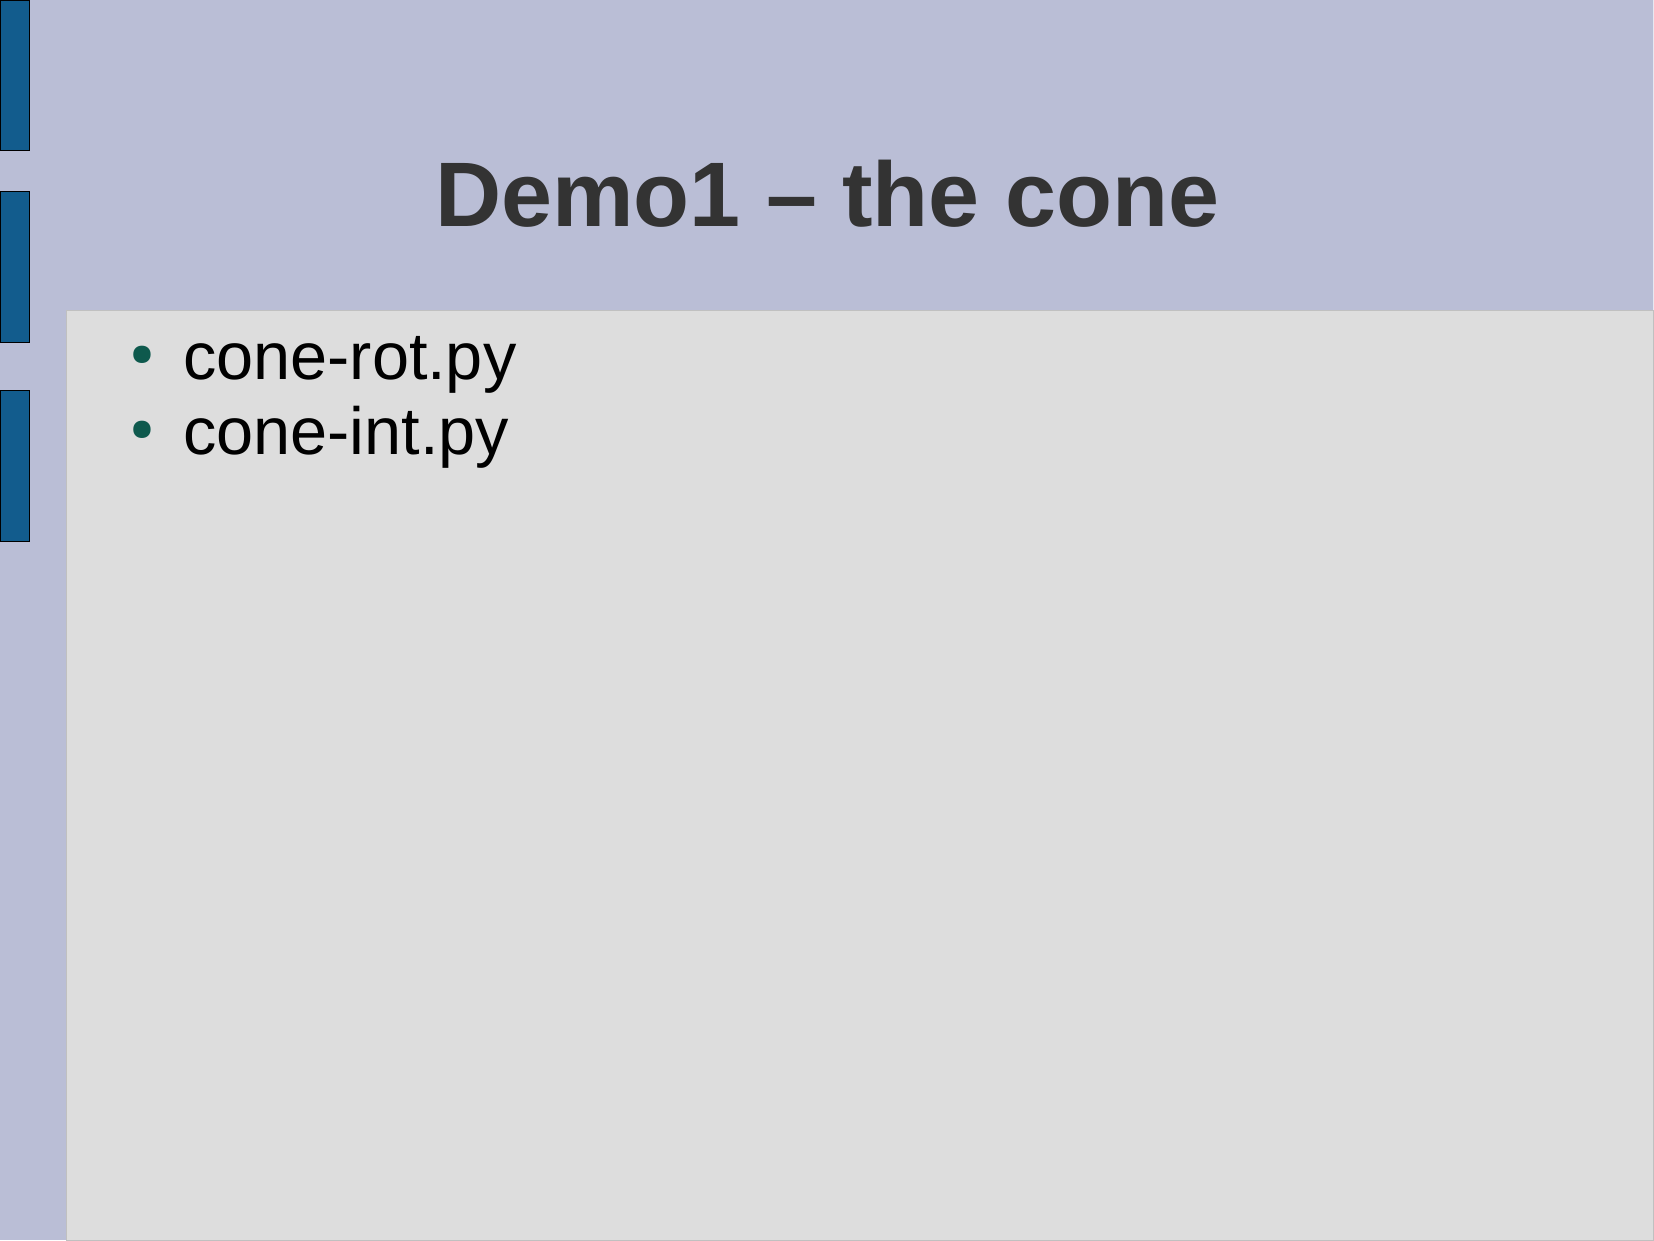

# Demo1 – the cone
cone-rot.py
cone-int.py